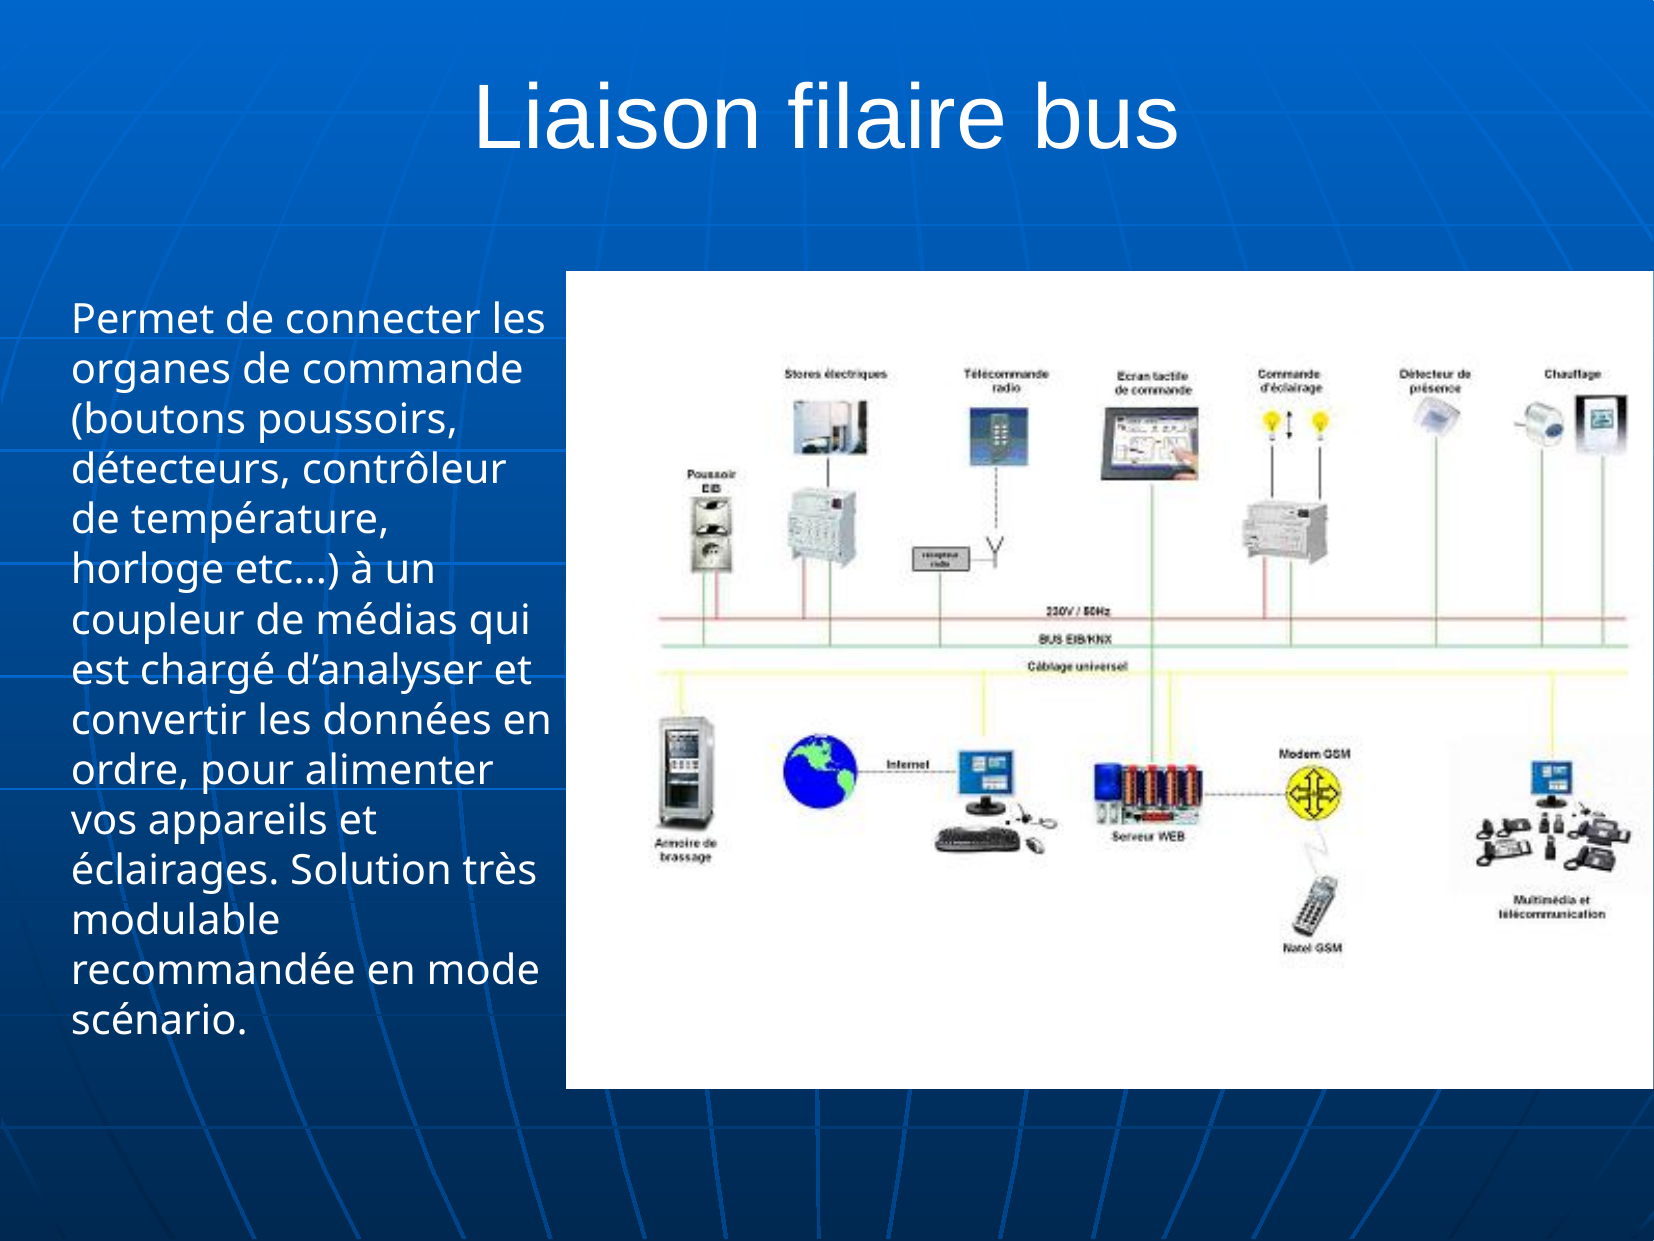

# Liaison filaire bus
	Permet de connecter les organes de commande (boutons poussoirs, détecteurs, contrôleur de température, horloge etc...) à un coupleur de médias qui est chargé d’analyser et convertir les données en ordre, pour alimenter vos appareils et éclairages. Solution très modulable recommandée en mode scénario.